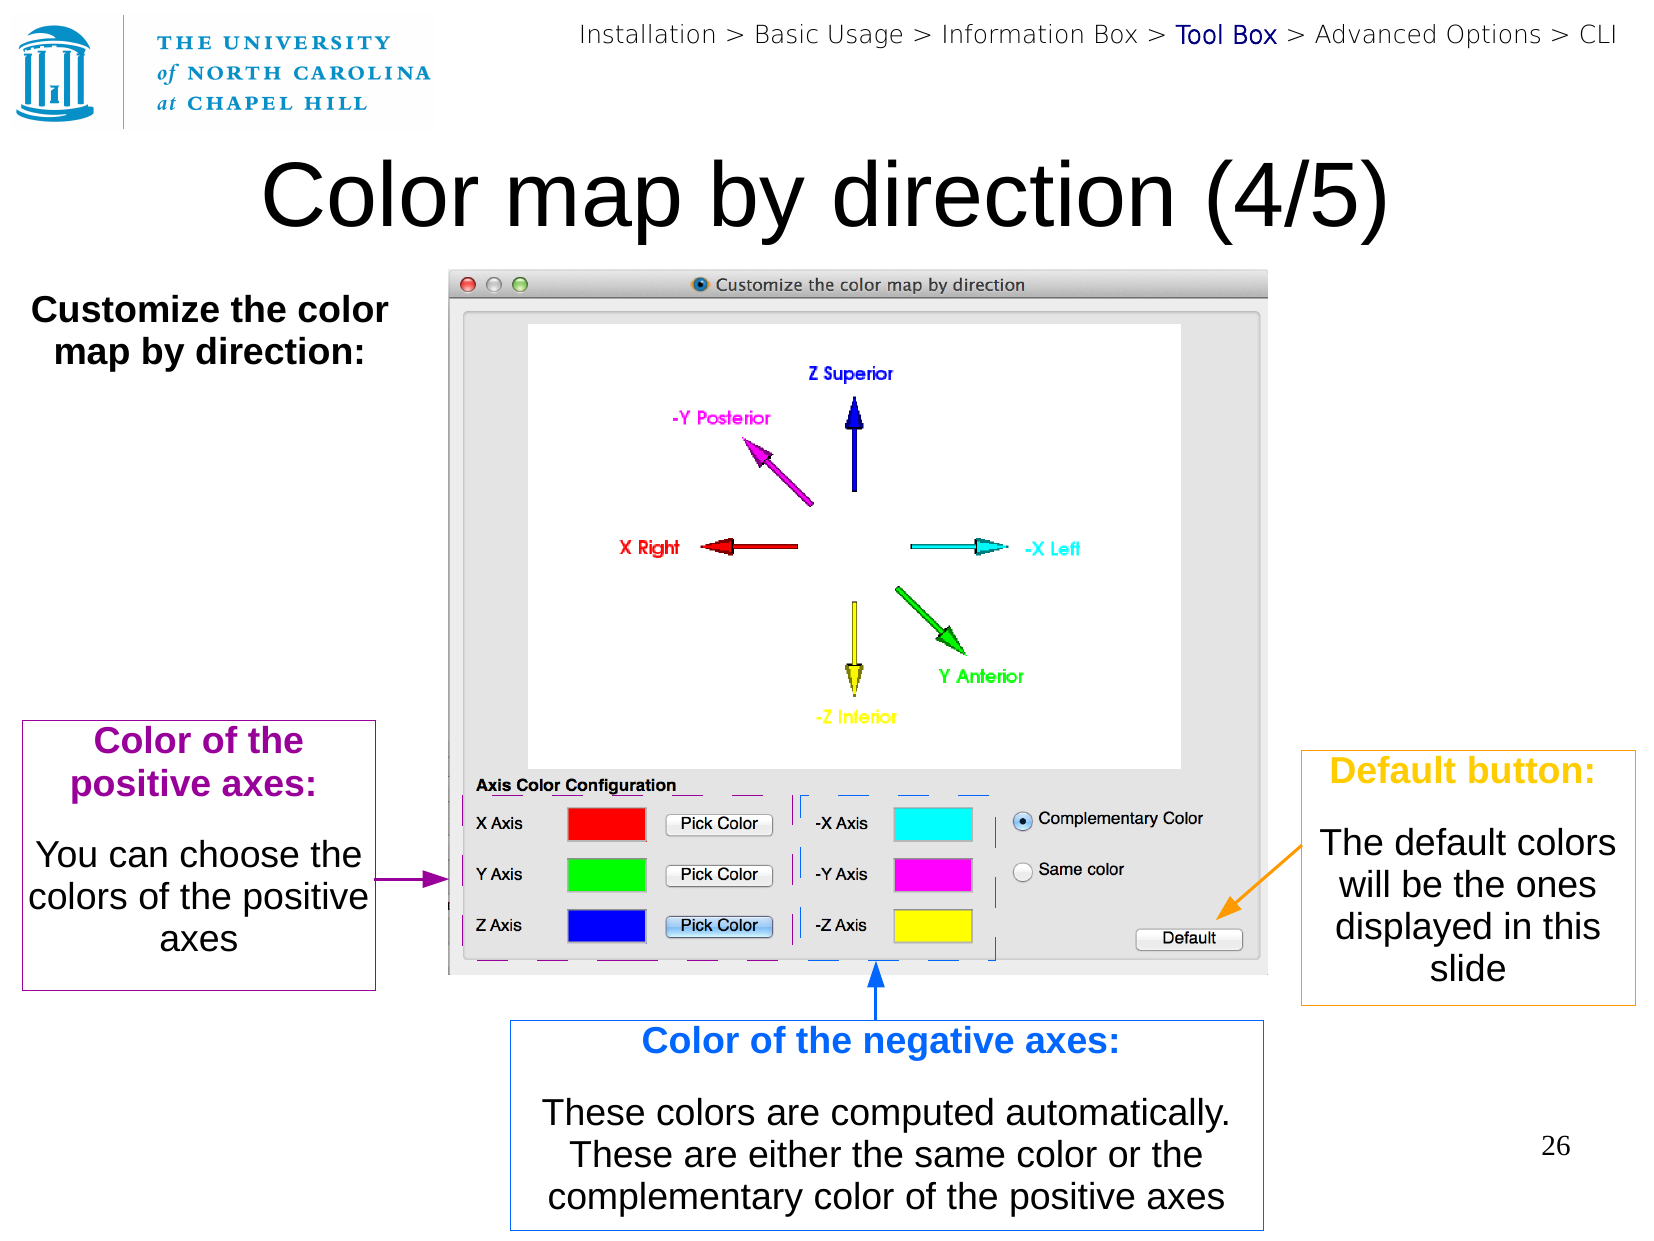

Installation > Basic Usage > Information Box > Tool Box > Advanced Options > CLI
# Color map by direction (4/5)
Customize the color map by direction:
Color of the positive axes:
You can choose the colors of the positive axes
Default button:
The default colors will be the ones displayed in this slide
Color of the negative axes:
These colors are computed automatically. These are either the same color or the complementary color of the positive axes
26